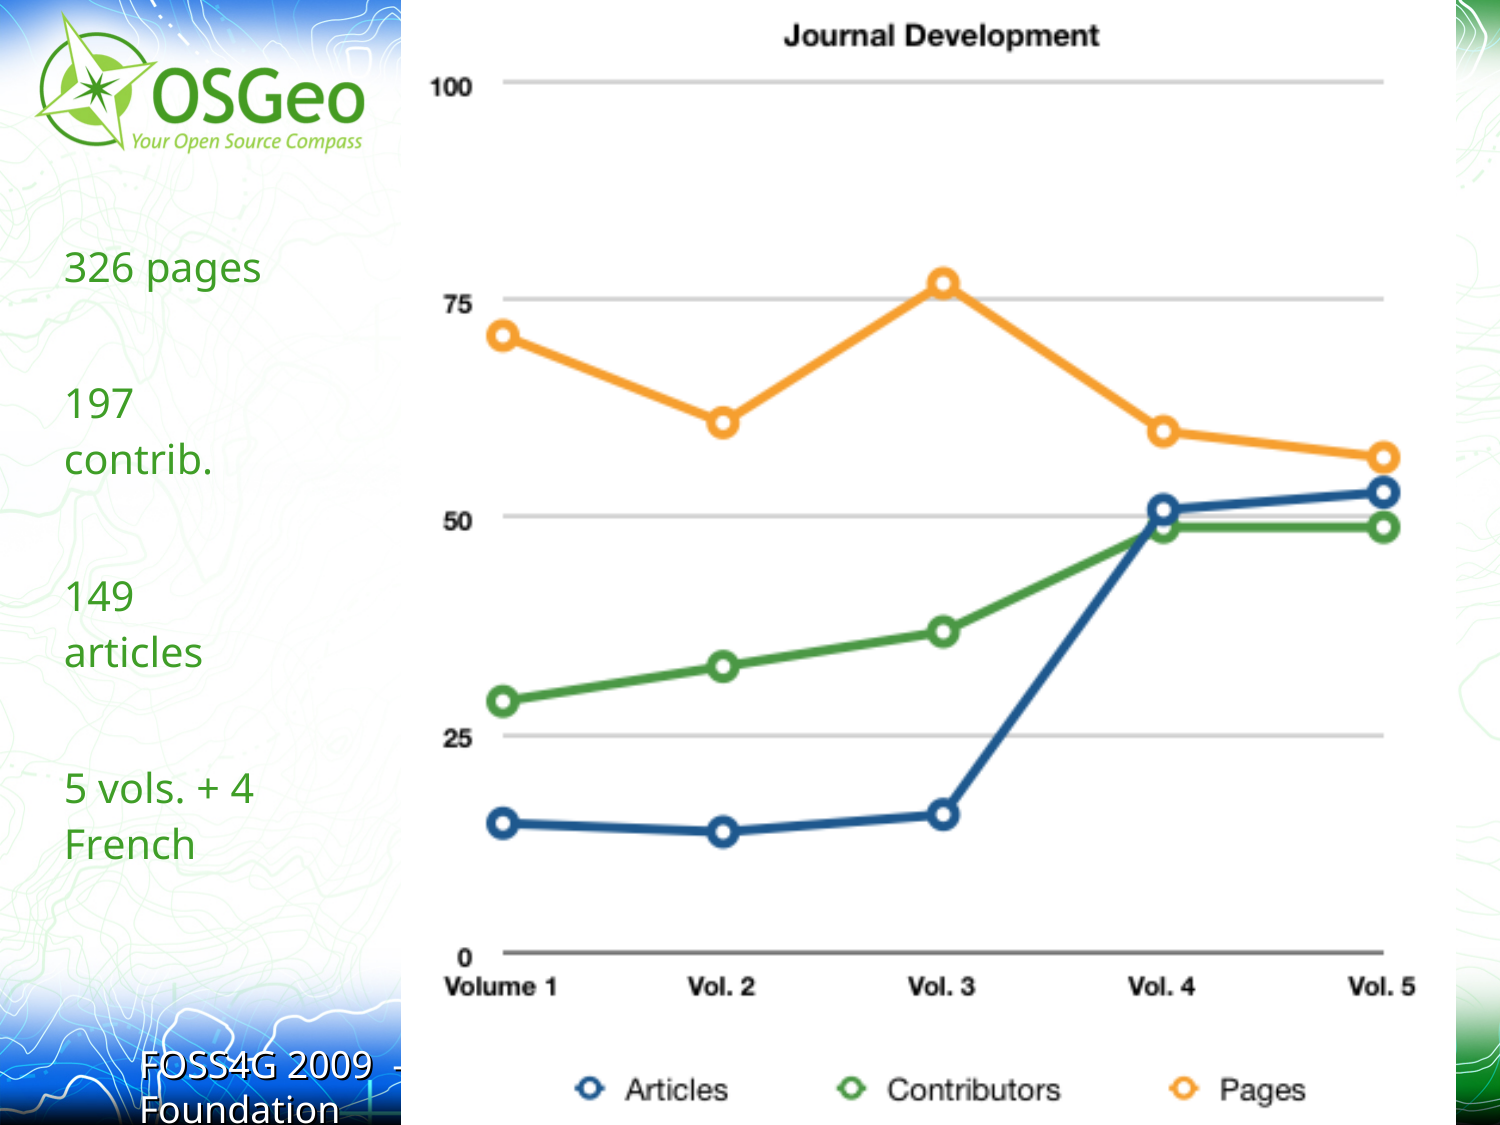

326 pages
197 contrib.
149 articles
5 vols. + 4 French